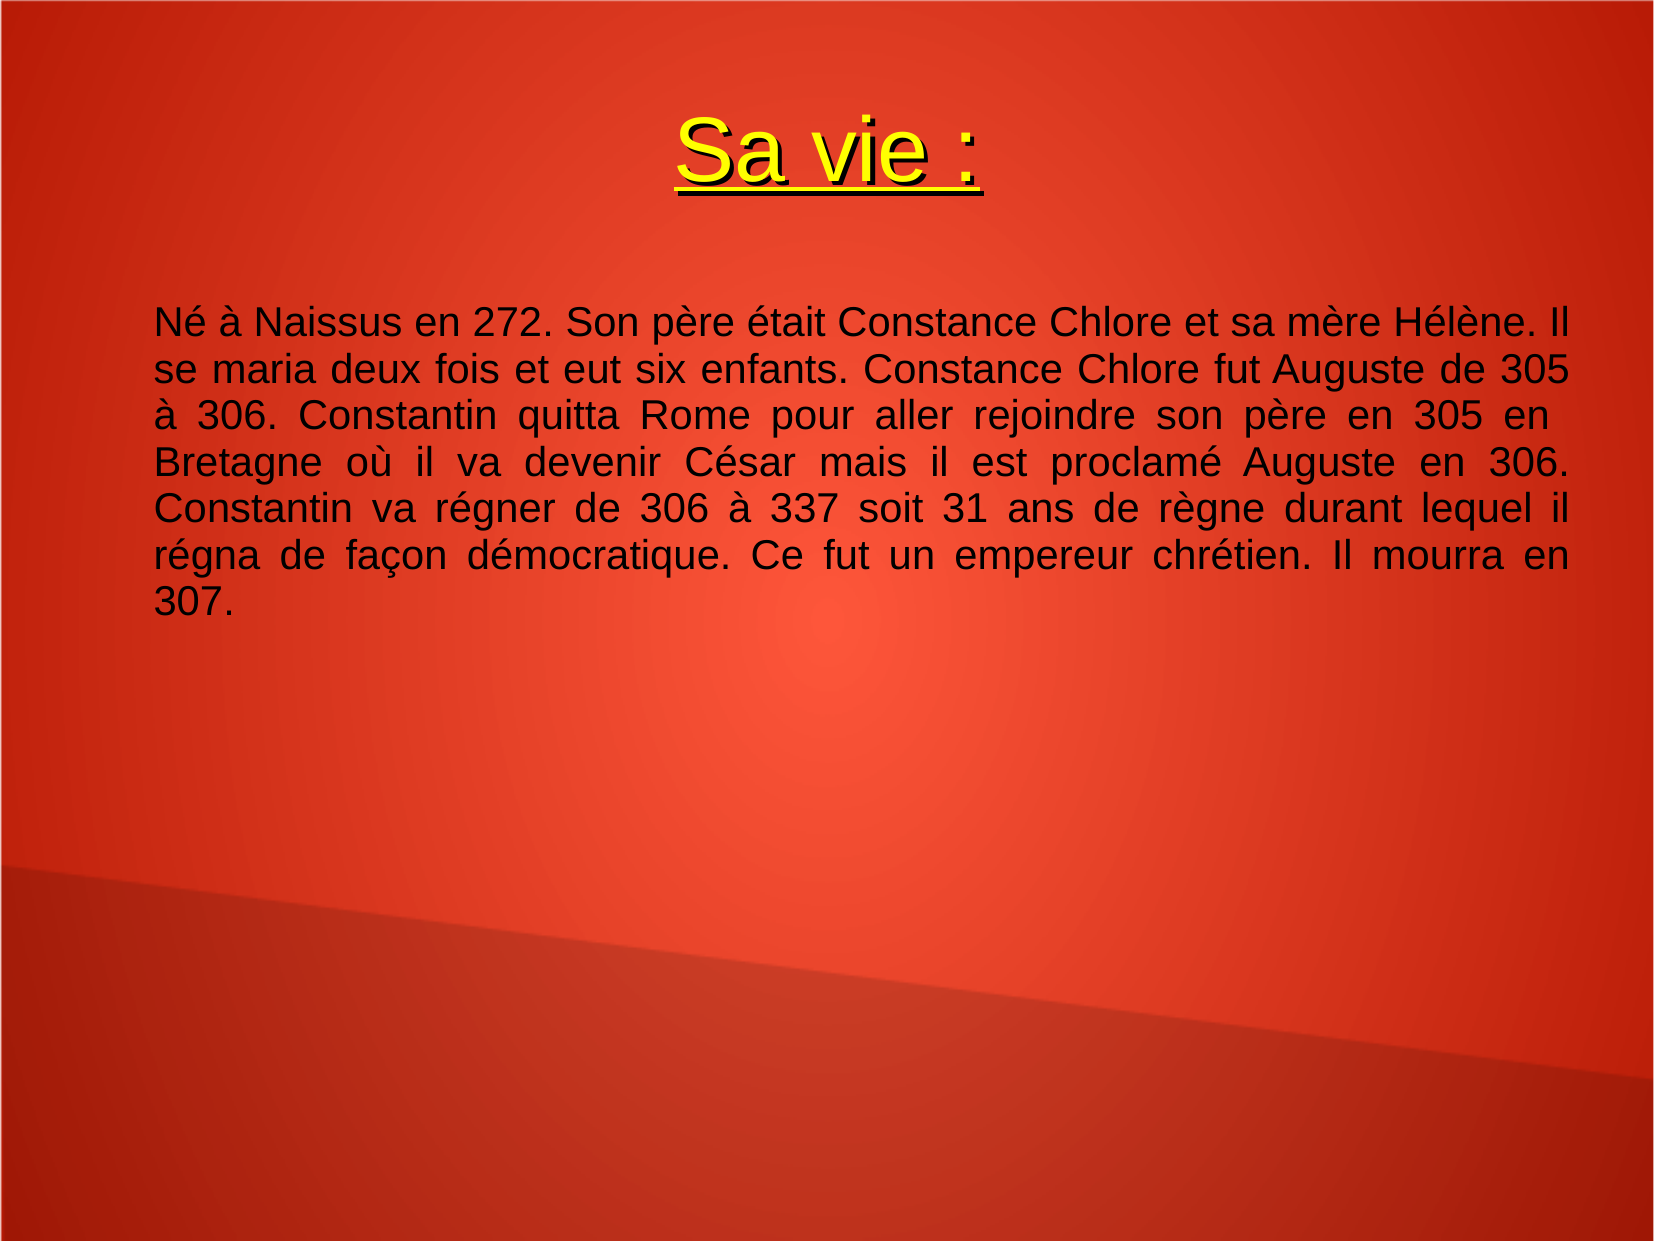

# Sa vie :
Né à Naissus en 272. Son père était Constance Chlore et sa mère Hélène. Il se maria deux fois et eut six enfants. Constance Chlore fut Auguste de 305 à 306. Constantin quitta Rome pour aller rejoindre son père en 305 en Bretagne où il va devenir César mais il est proclamé Auguste en 306. Constantin va régner de 306 à 337 soit 31 ans de règne durant lequel il régna de façon démocratique. Ce fut un empereur chrétien. Il mourra en 307.